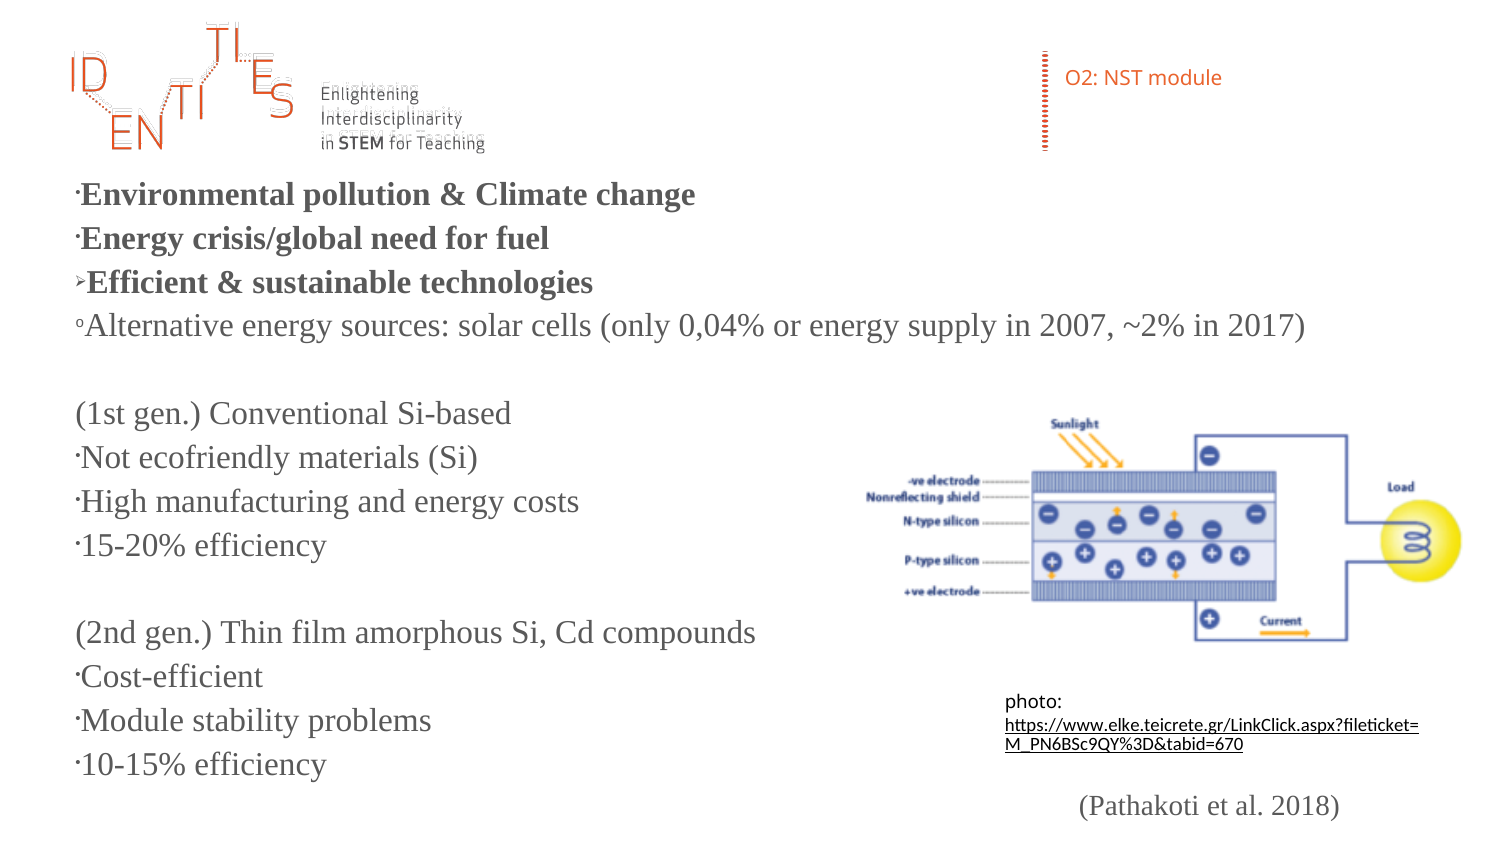

O2: NST module
Environmental pollution & Climate change
Energy crisis/global need for fuel
Efficient & sustainable technologies
Alternative energy sources: solar cells (only 0,04% or energy supply in 2007, ~2% in 2017)
(1st gen.) Conventional Si-based
Not ecofriendly materials (Si)
High manufacturing and energy costs
15-20% efficiency
(2nd gen.) Thin film amorphous Si, Cd compounds
Cost-efficient
Module stability problems
10-15% efficiency
(Pathakoti et al. 2018)
photo: https://www.elke.teicrete.gr/LinkClick.aspx?fileticket=M_PN6BSc9QY%3D&tabid=670